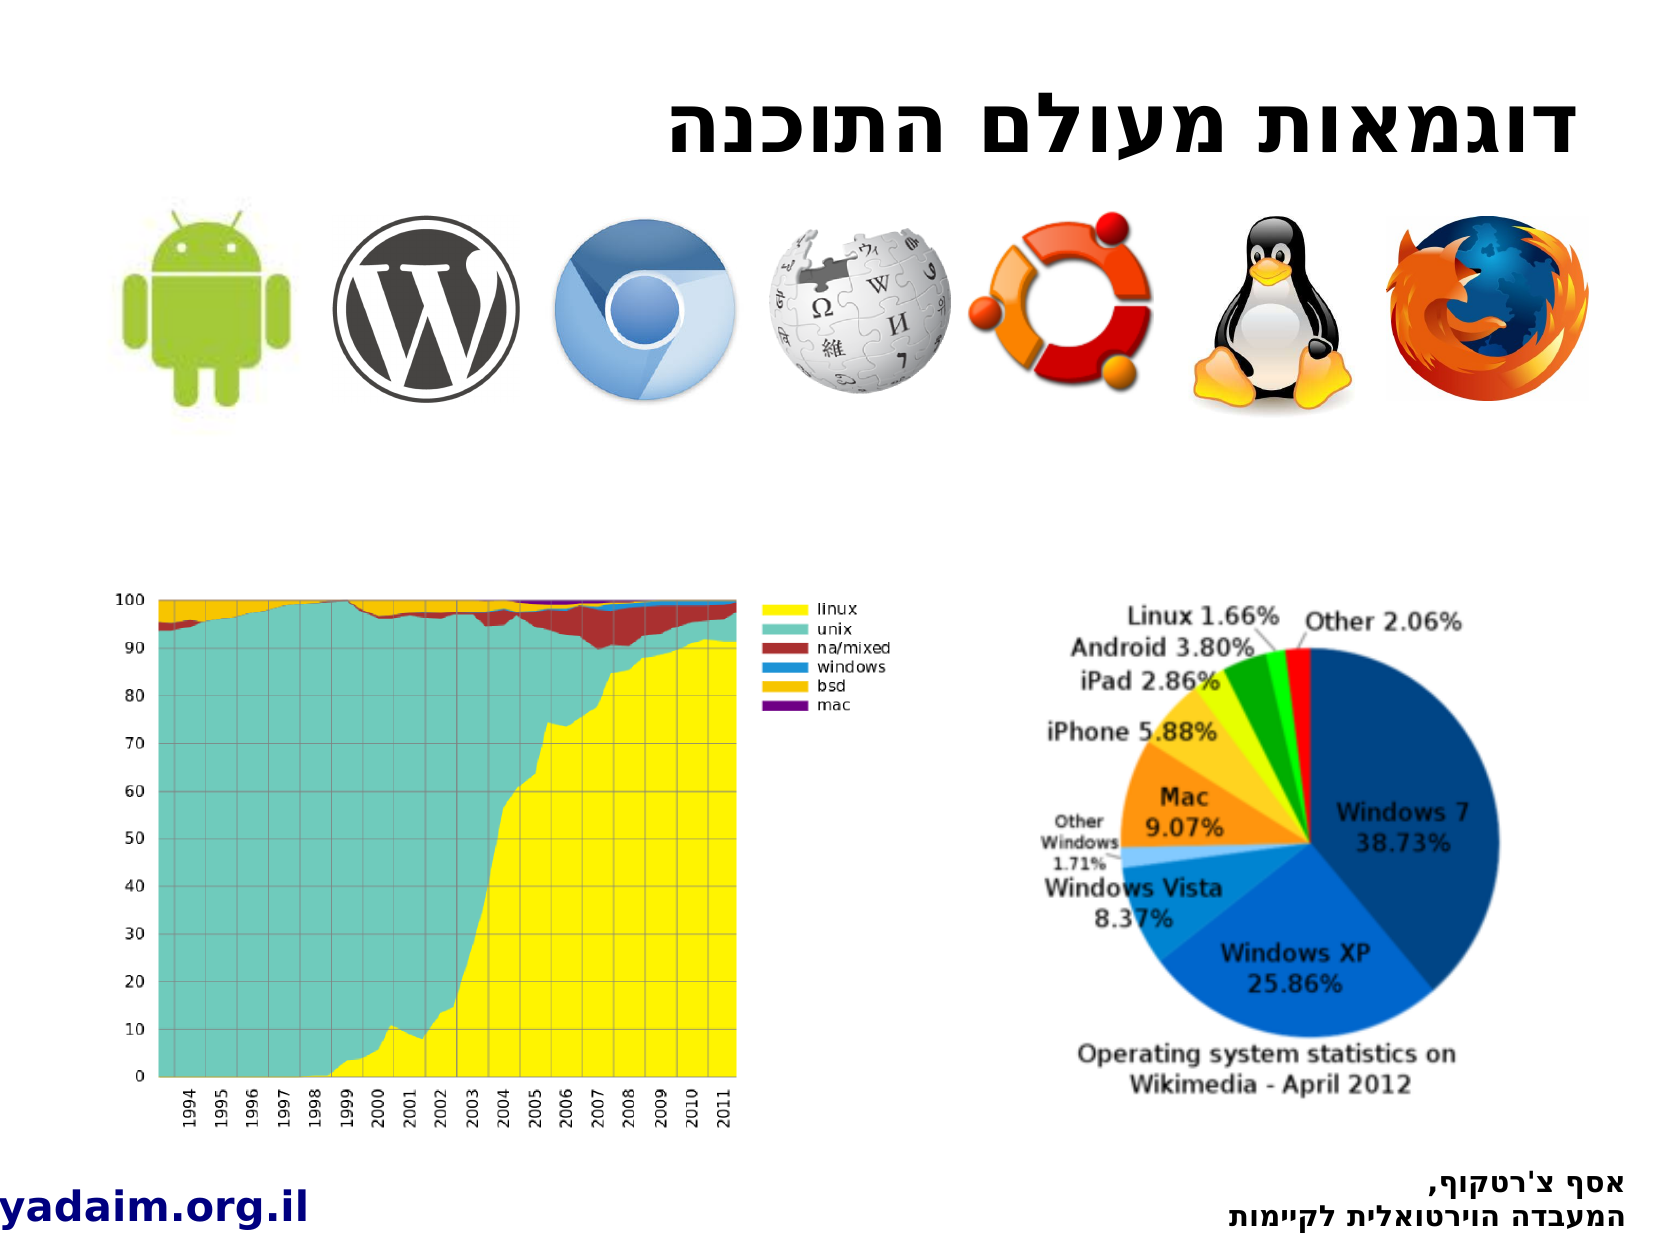

דוגמאות מעולם התוכנה
אסף צ'רטקוף,
המעבדה הוירטואלית לקיימות
bayadaim.org.il